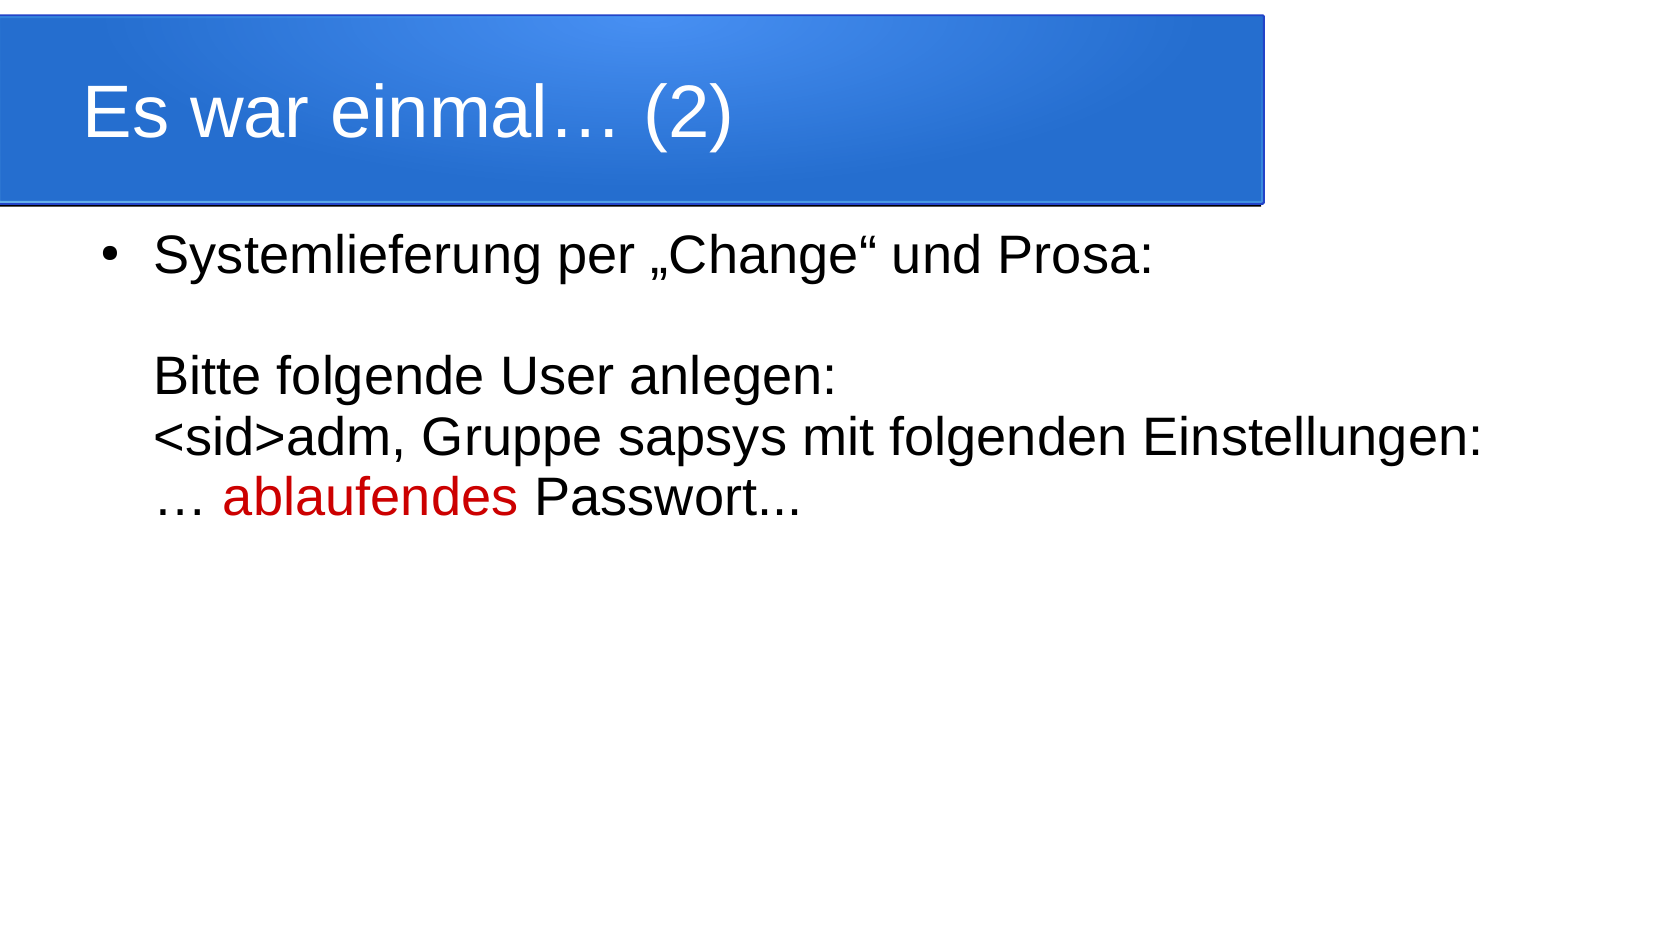

# Es war einmal… (2)
Systemlieferung per „Change“ und Prosa:
Bitte folgende User anlegen:
<sid>adm, Gruppe sapsys mit folgenden Einstellungen:
… ablaufendes Passwort...